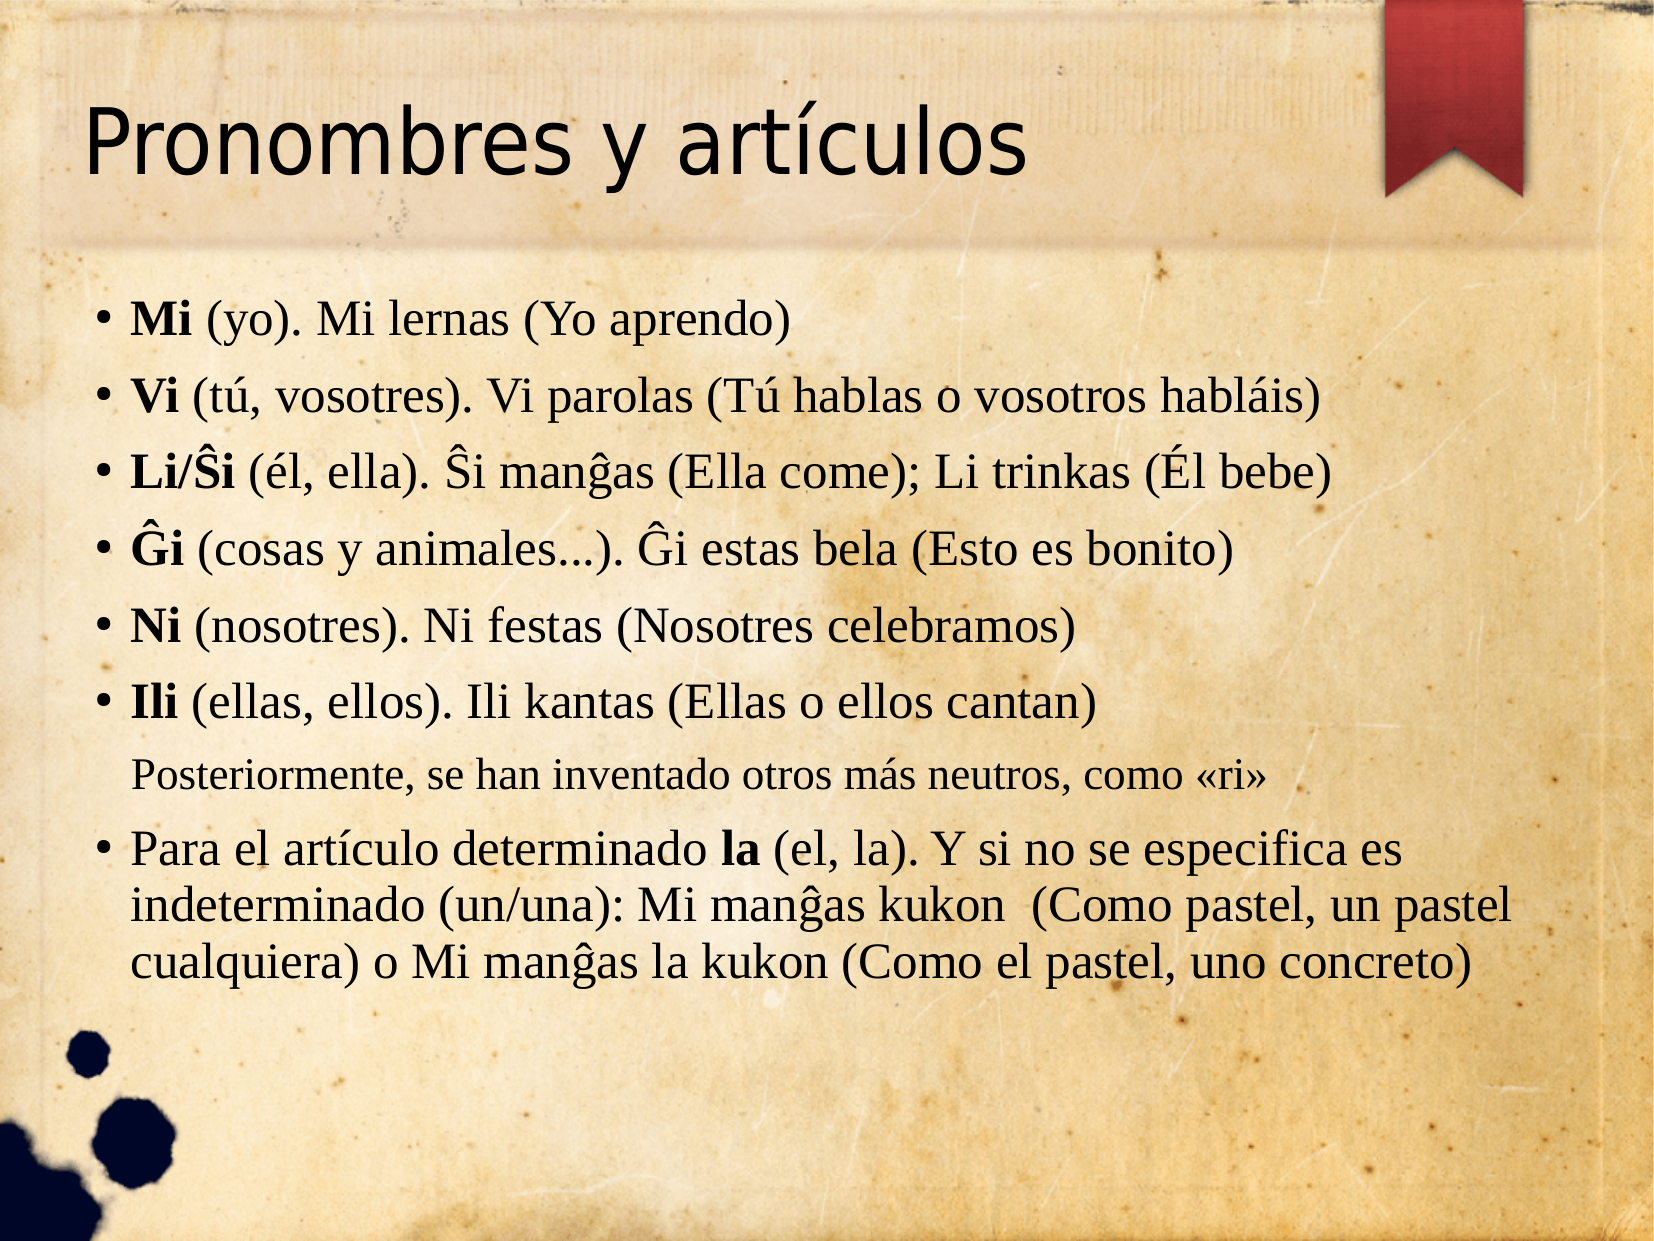

# Pronombres y artículos
Mi (yo). Mi lernas (Yo aprendo)
Vi (tú, vosotres). Vi parolas (Tú hablas o vosotros habláis)
Li/Ŝi (él, ella). Ŝi manĝas (Ella come); Li trinkas (Él bebe)
Ĝi (cosas y animales...). Ĝi estas bela (Esto es bonito)
Ni (nosotres). Ni festas (Nosotres celebramos)
Ili (ellas, ellos). Ili kantas (Ellas o ellos cantan)
Posteriormente, se han inventado otros más neutros, como «ri»
Para el artículo determinado la (el, la). Y si no se especifica es indeterminado (un/una): Mi manĝas kukon (Como pastel, un pastel cualquiera) o Mi manĝas la kukon (Como el pastel, uno concreto)